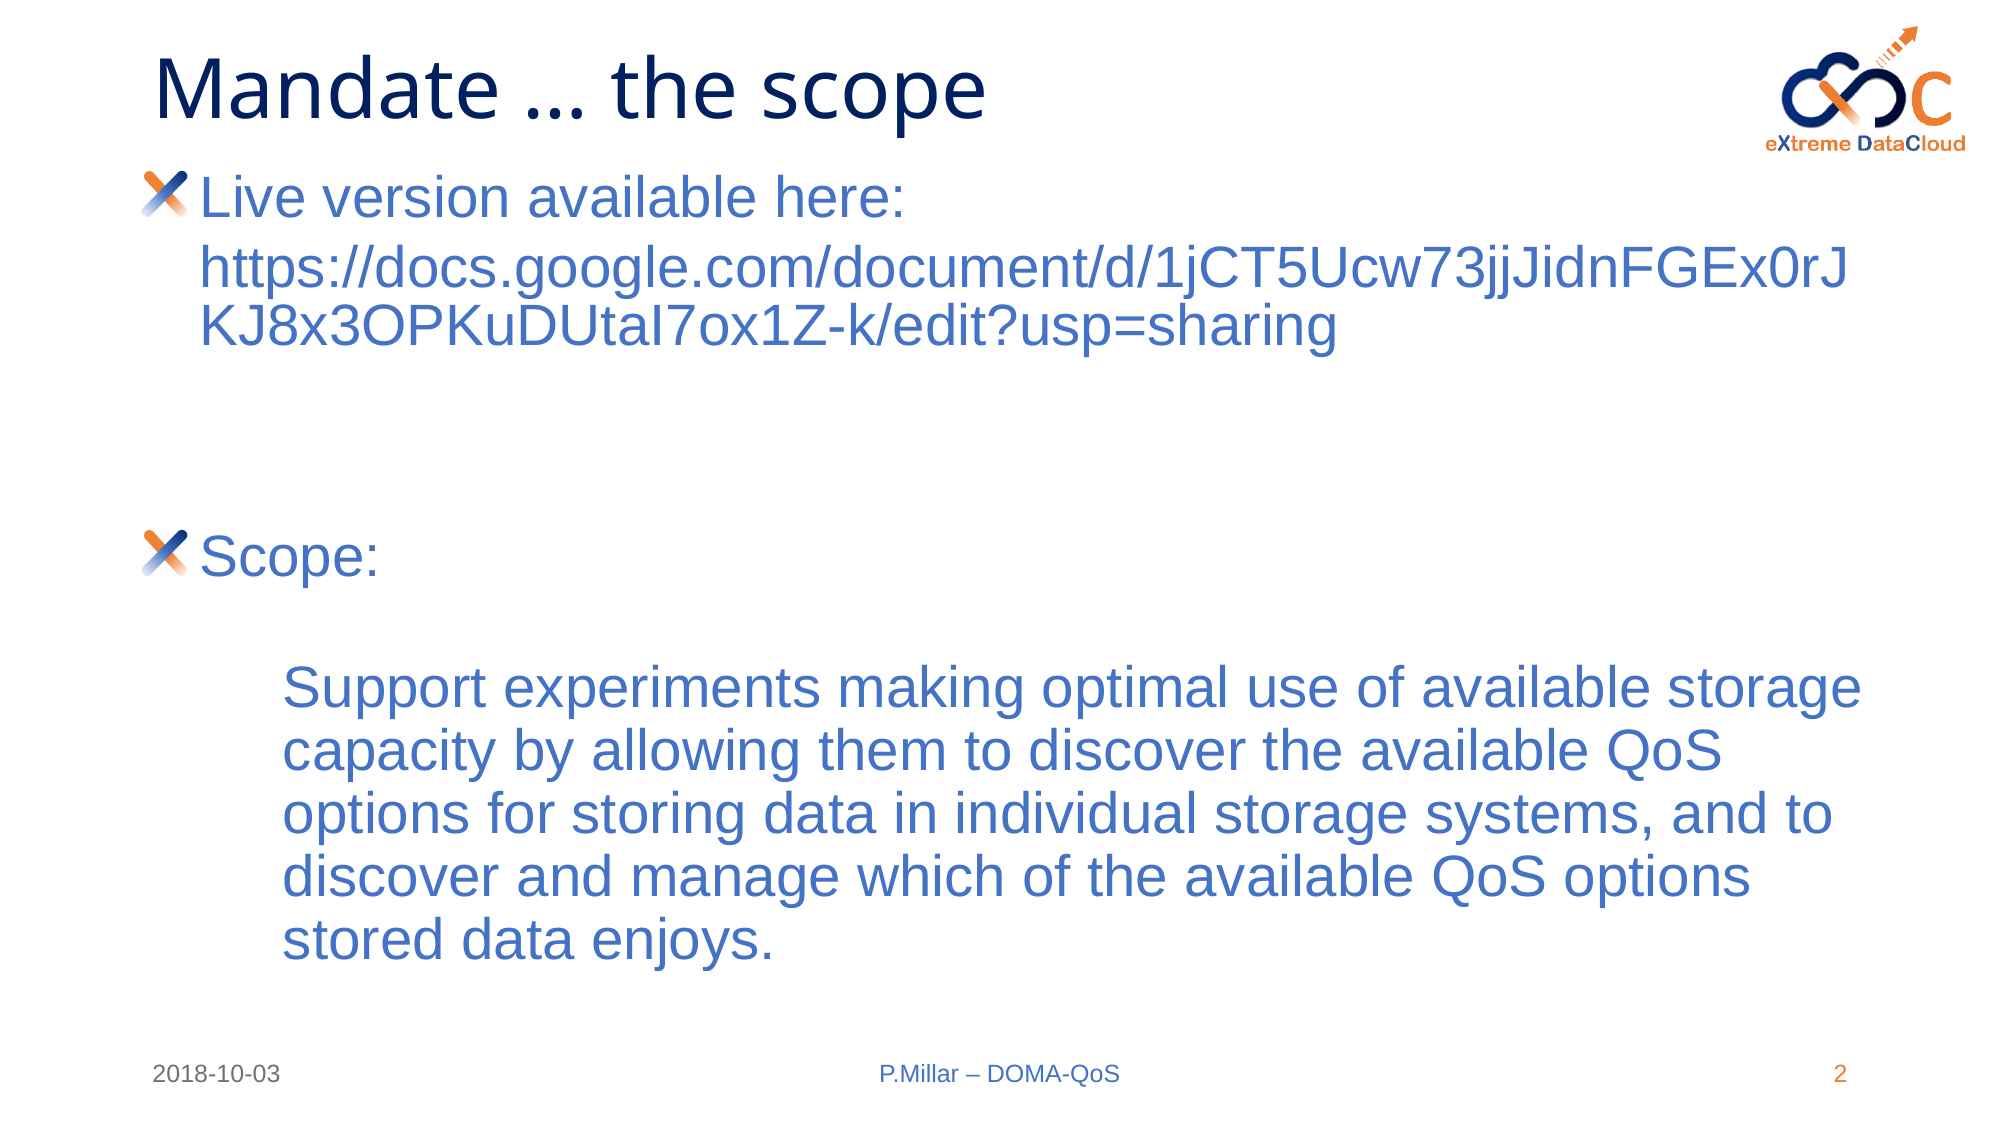

# Mandate … the scope
Live version available here:
https://docs.google.com/document/d/1jCT5Ucw73jjJidnFGEx0rJKJ8x3OPKuDUtaI7ox1Z-k/edit?usp=sharing
Scope:
Support experiments making optimal use of available storage capacity by allowing them to discover the available QoS options for storing data in individual storage systems, and to discover and manage which of the available QoS options stored data enjoys.
2018-10-03
P.Millar – DOMA-QoS